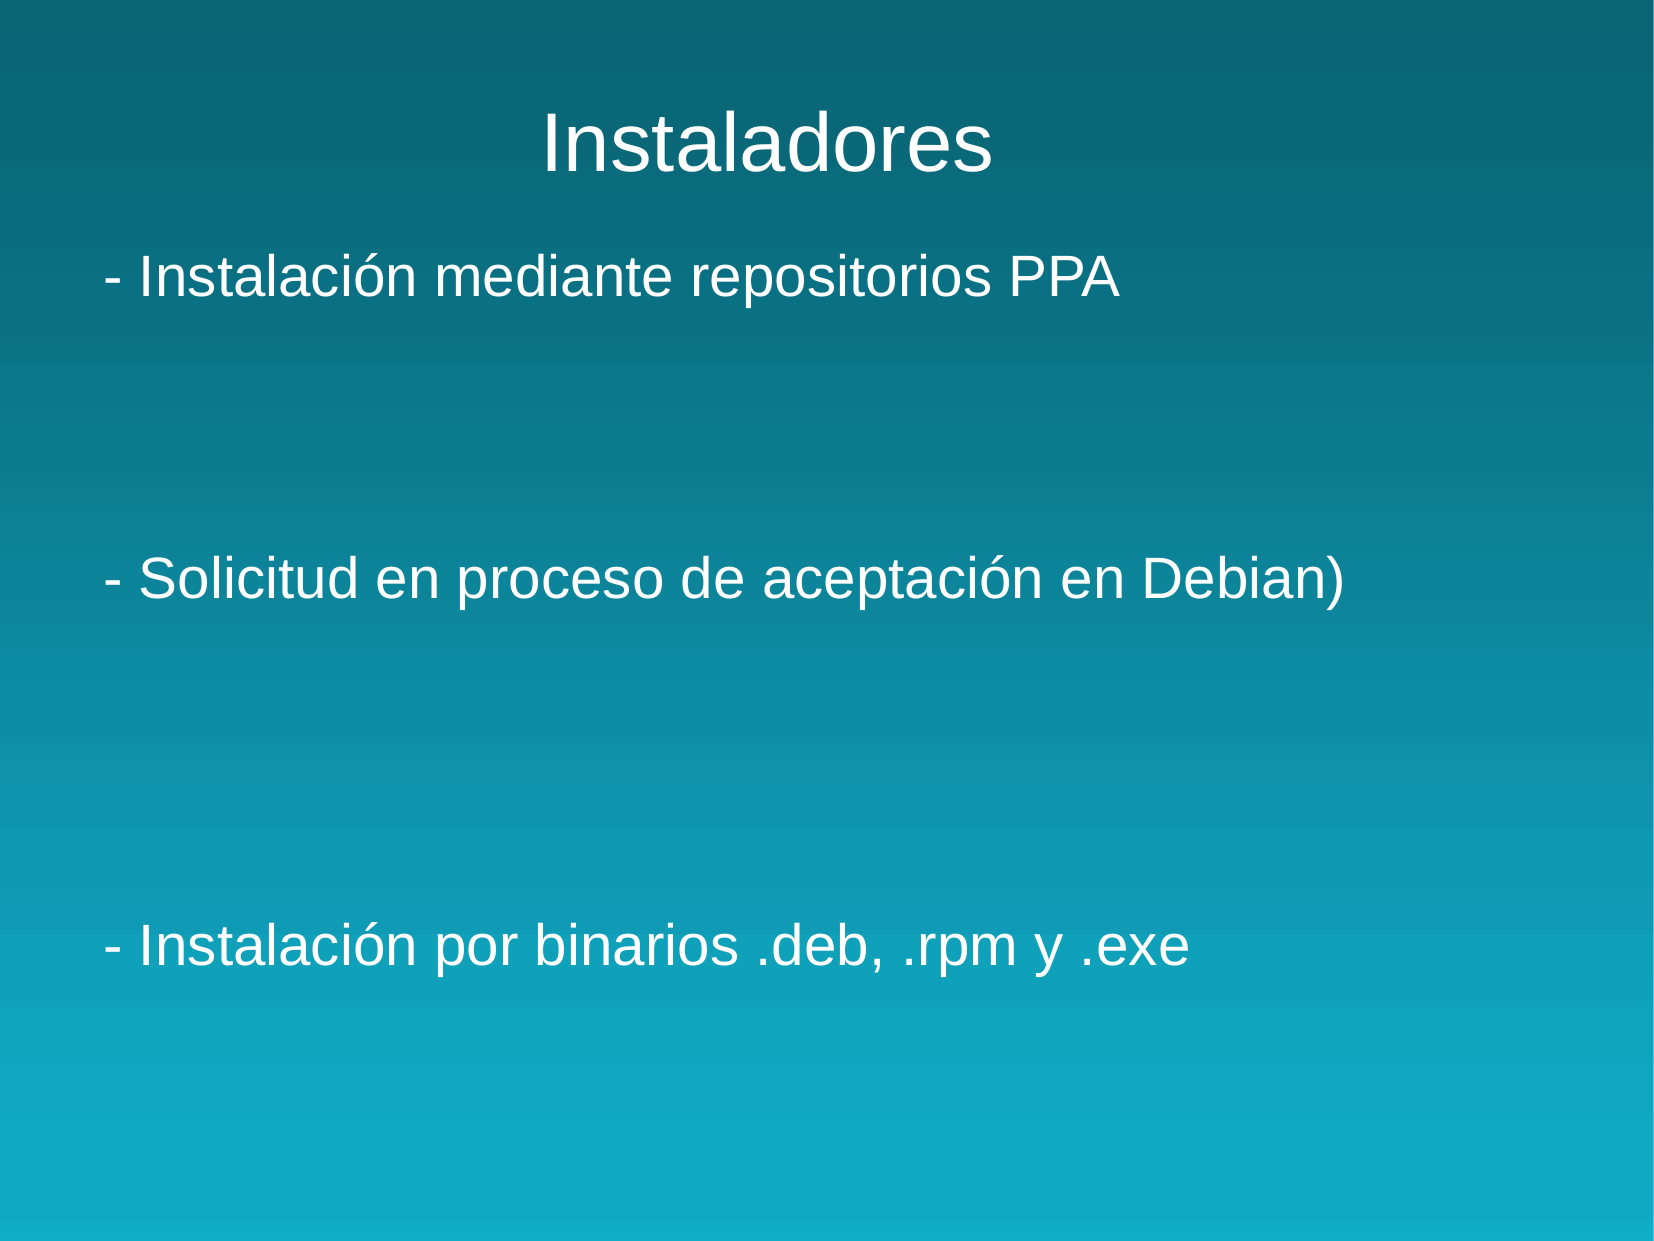

Instaladores
- Instalación mediante repositorios PPA
- Solicitud en proceso de aceptación en Debian)
- Instalación por binarios .deb, .rpm y .exe